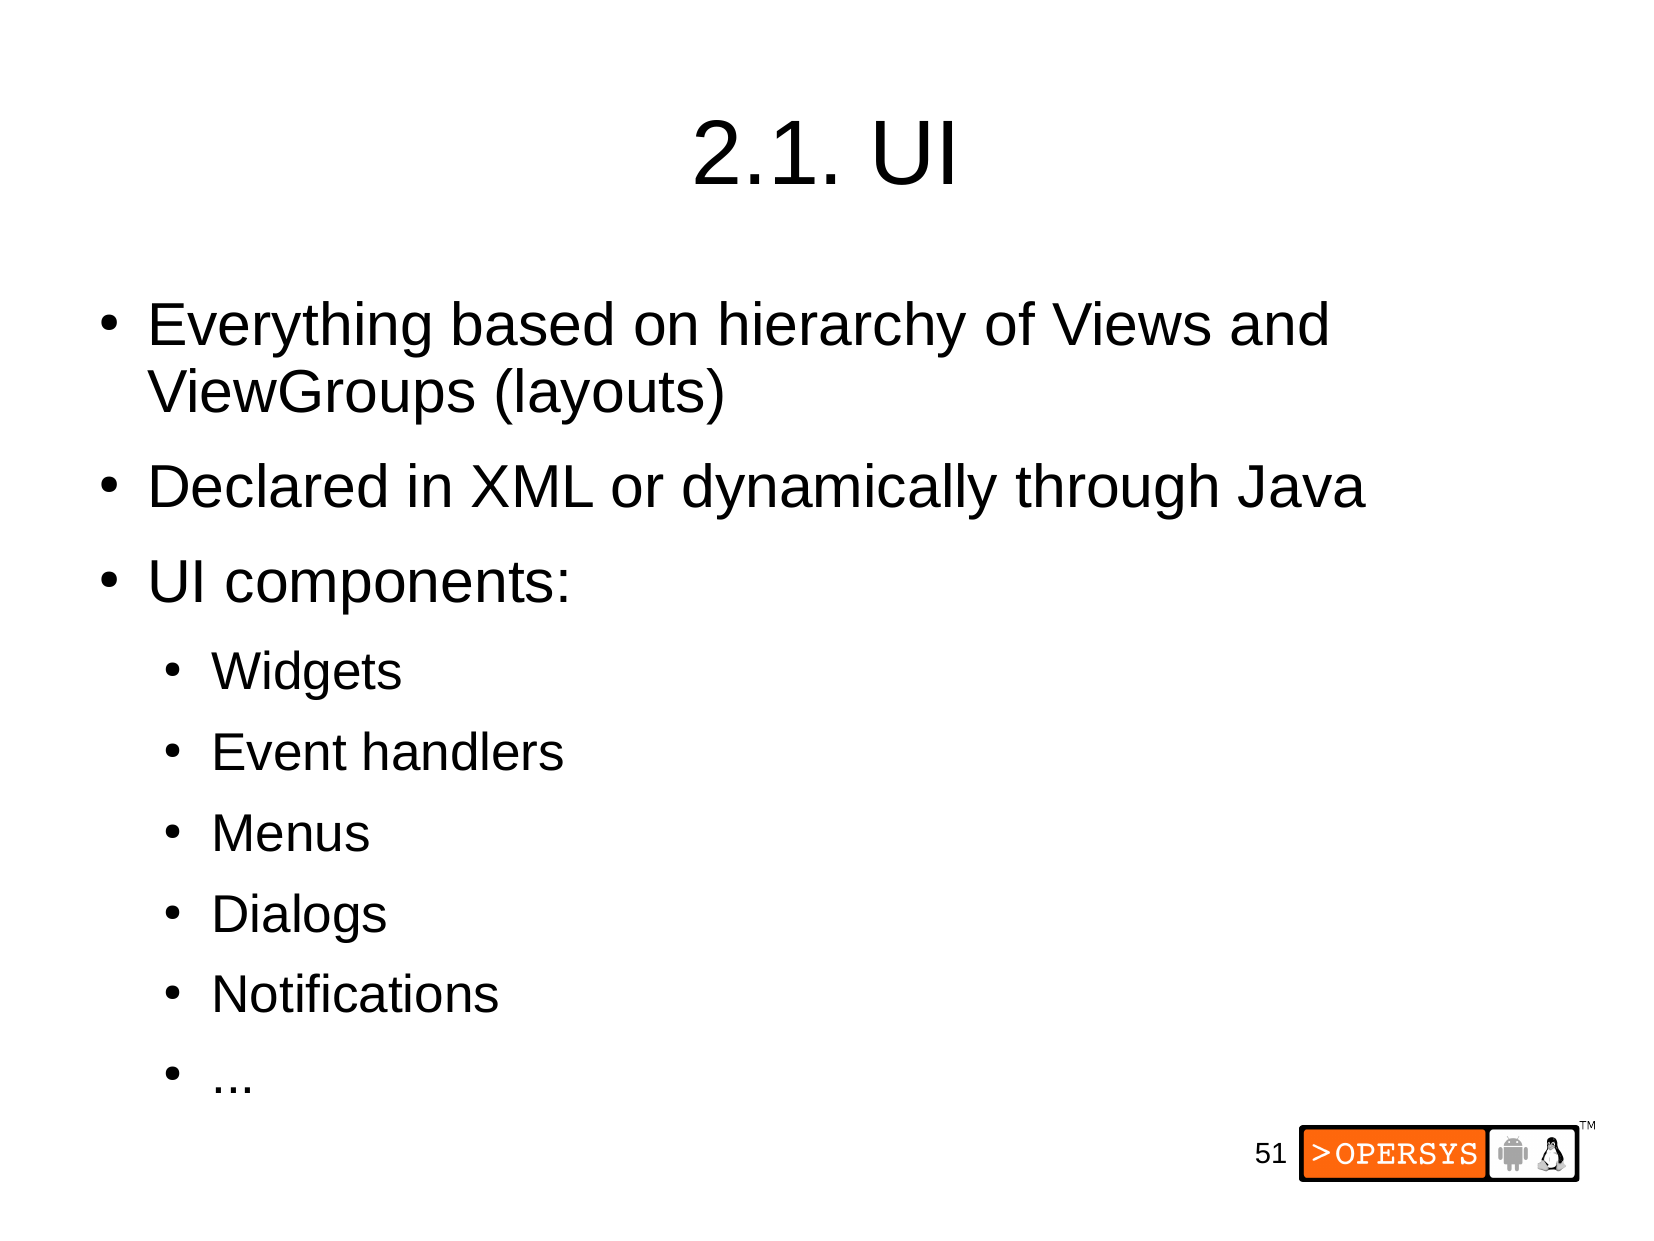

# 2.1. UI
Everything based on hierarchy of Views and ViewGroups (layouts)
Declared in XML or dynamically through Java
UI components:
Widgets
Event handlers
Menus
Dialogs
Notifications
...